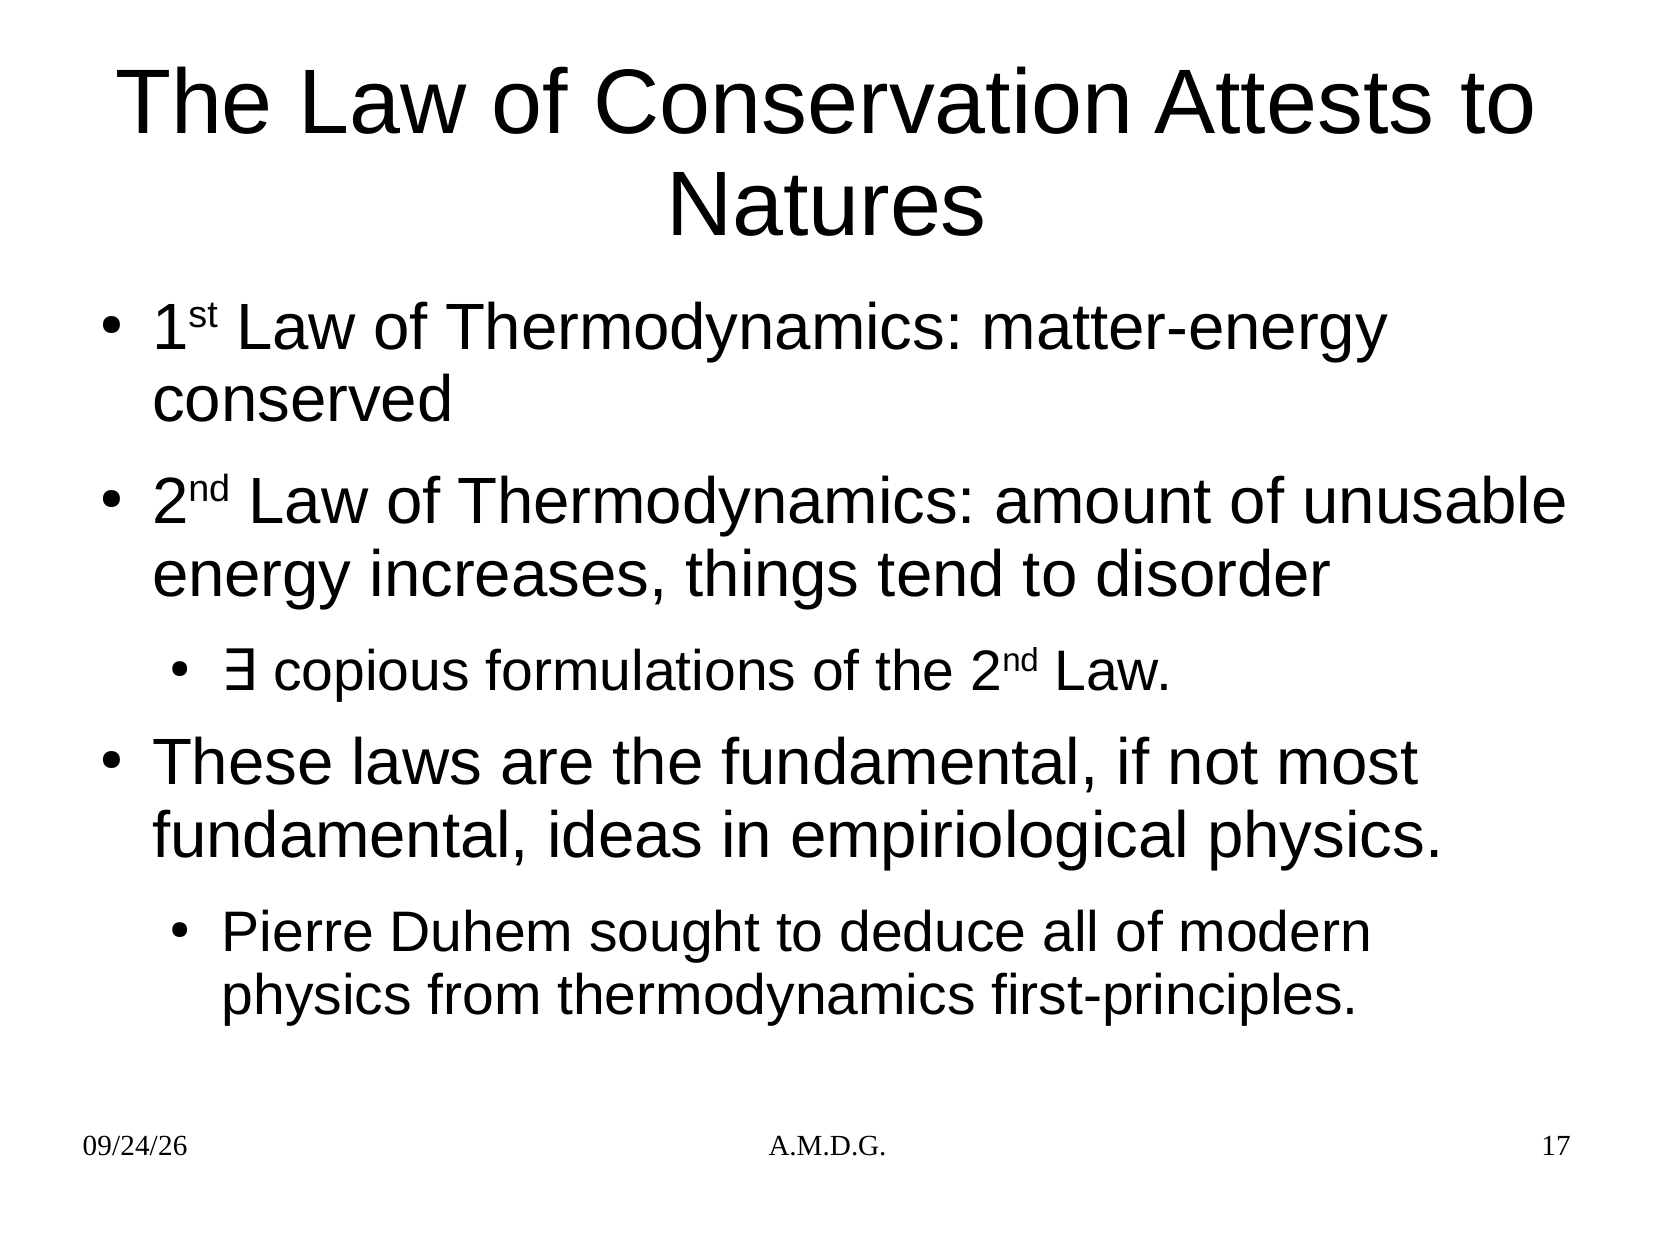

# The Law of Conservation Attests to Natures
1st Law of Thermodynamics: matter-energy conserved
2nd Law of Thermodynamics: amount of unusable energy increases, things tend to disorder
∃ copious formulations of the 2nd Law.
These laws are the fundamental, if not most fundamental, ideas in empiriological physics.
Pierre Duhem sought to deduce all of modern physics from thermodynamics first-principles.
`
A.M.D.G.
17